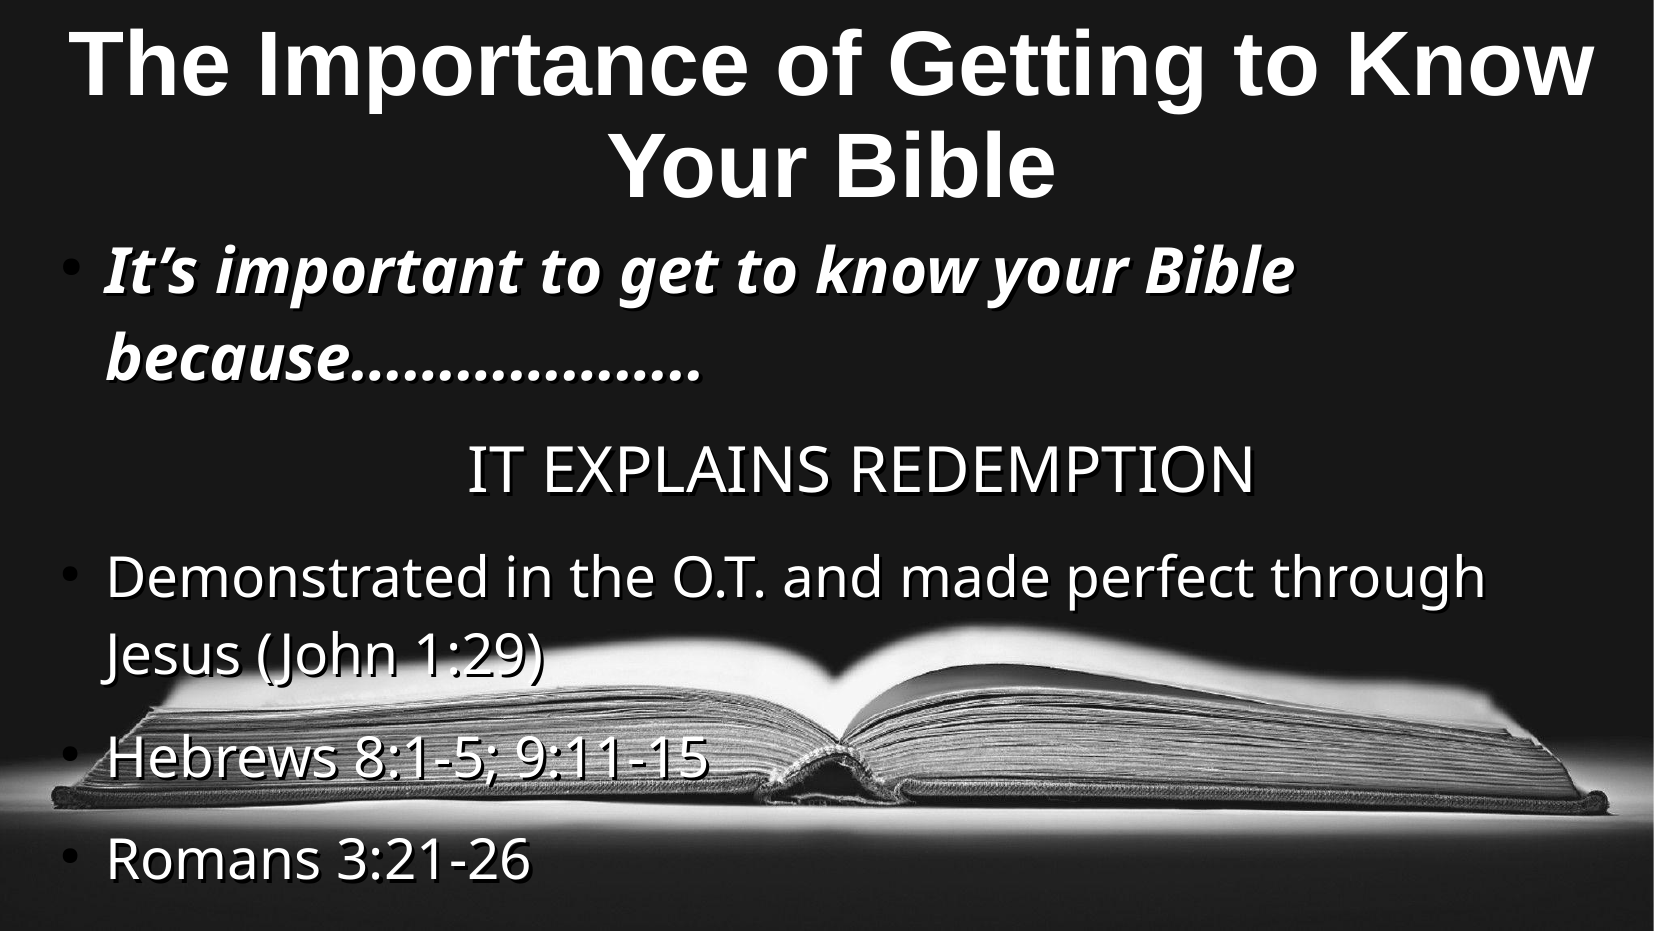

# The Importance of Getting to Know Your Bible
It’s important to get to know your Bible because………………..
IT EXPLAINS REDEMPTION
Demonstrated in the O.T. and made perfect through Jesus (John 1:29)
Hebrews 8:1-5; 9:11-15
Romans 3:21-26